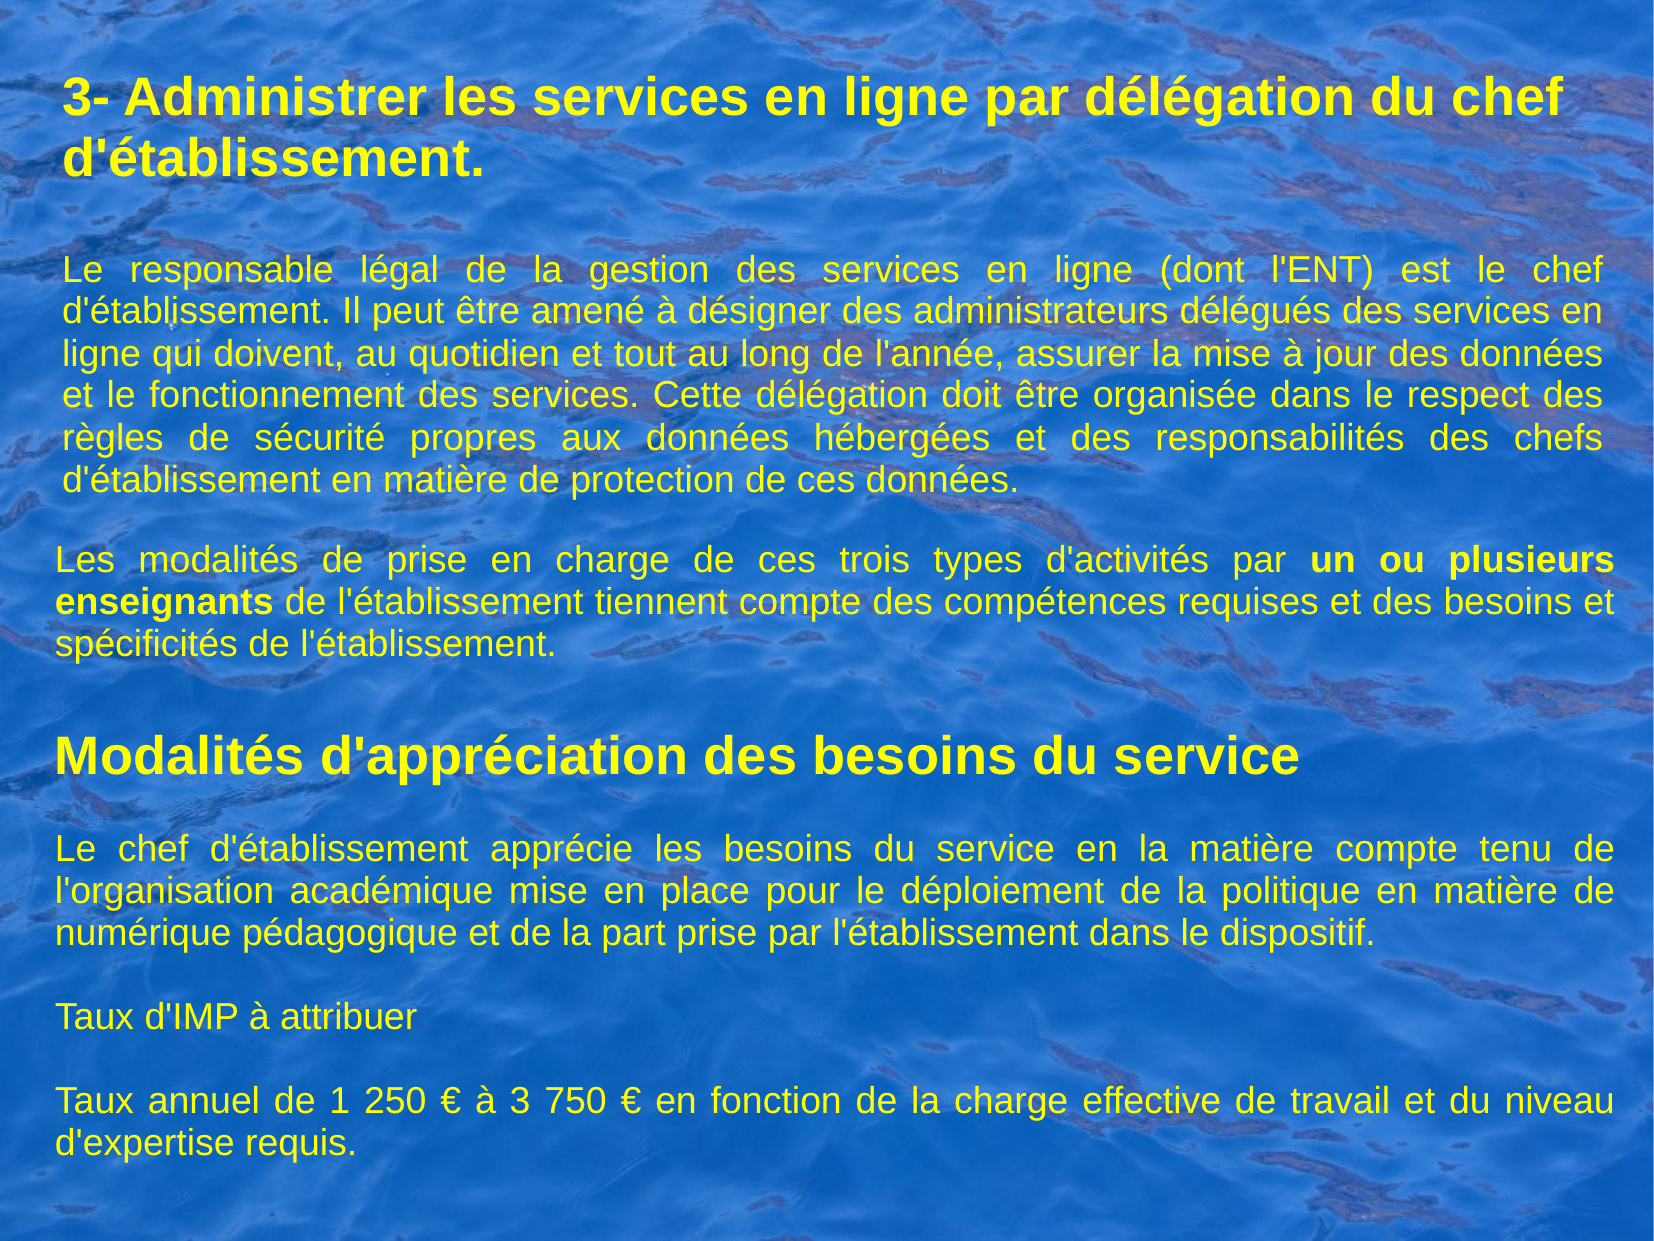

3- Administrer les services en ligne par délégation du chef d'établissement.
Le responsable légal de la gestion des services en ligne (dont l'ENT) est le chef d'établissement. Il peut être amené à désigner des administrateurs délégués des services en ligne qui doivent, au quotidien et tout au long de l'année, assurer la mise à jour des données et le fonctionnement des services. Cette délégation doit être organisée dans le respect des règles de sécurité propres aux données hébergées et des responsabilités des chefs d'établissement en matière de protection de ces données.
Les modalités de prise en charge de ces trois types d'activités par un ou plusieurs enseignants de l'établissement tiennent compte des compétences requises et des besoins et spécificités de l'établissement.
Modalités d'appréciation des besoins du service
Le chef d'établissement apprécie les besoins du service en la matière compte tenu de l'organisation académique mise en place pour le déploiement de la politique en matière de numérique pédagogique et de la part prise par l'établissement dans le dispositif.
Taux d'IMP à attribuer
Taux annuel de 1 250 € à 3 750 € en fonction de la charge effective de travail et du niveau d'expertise requis.